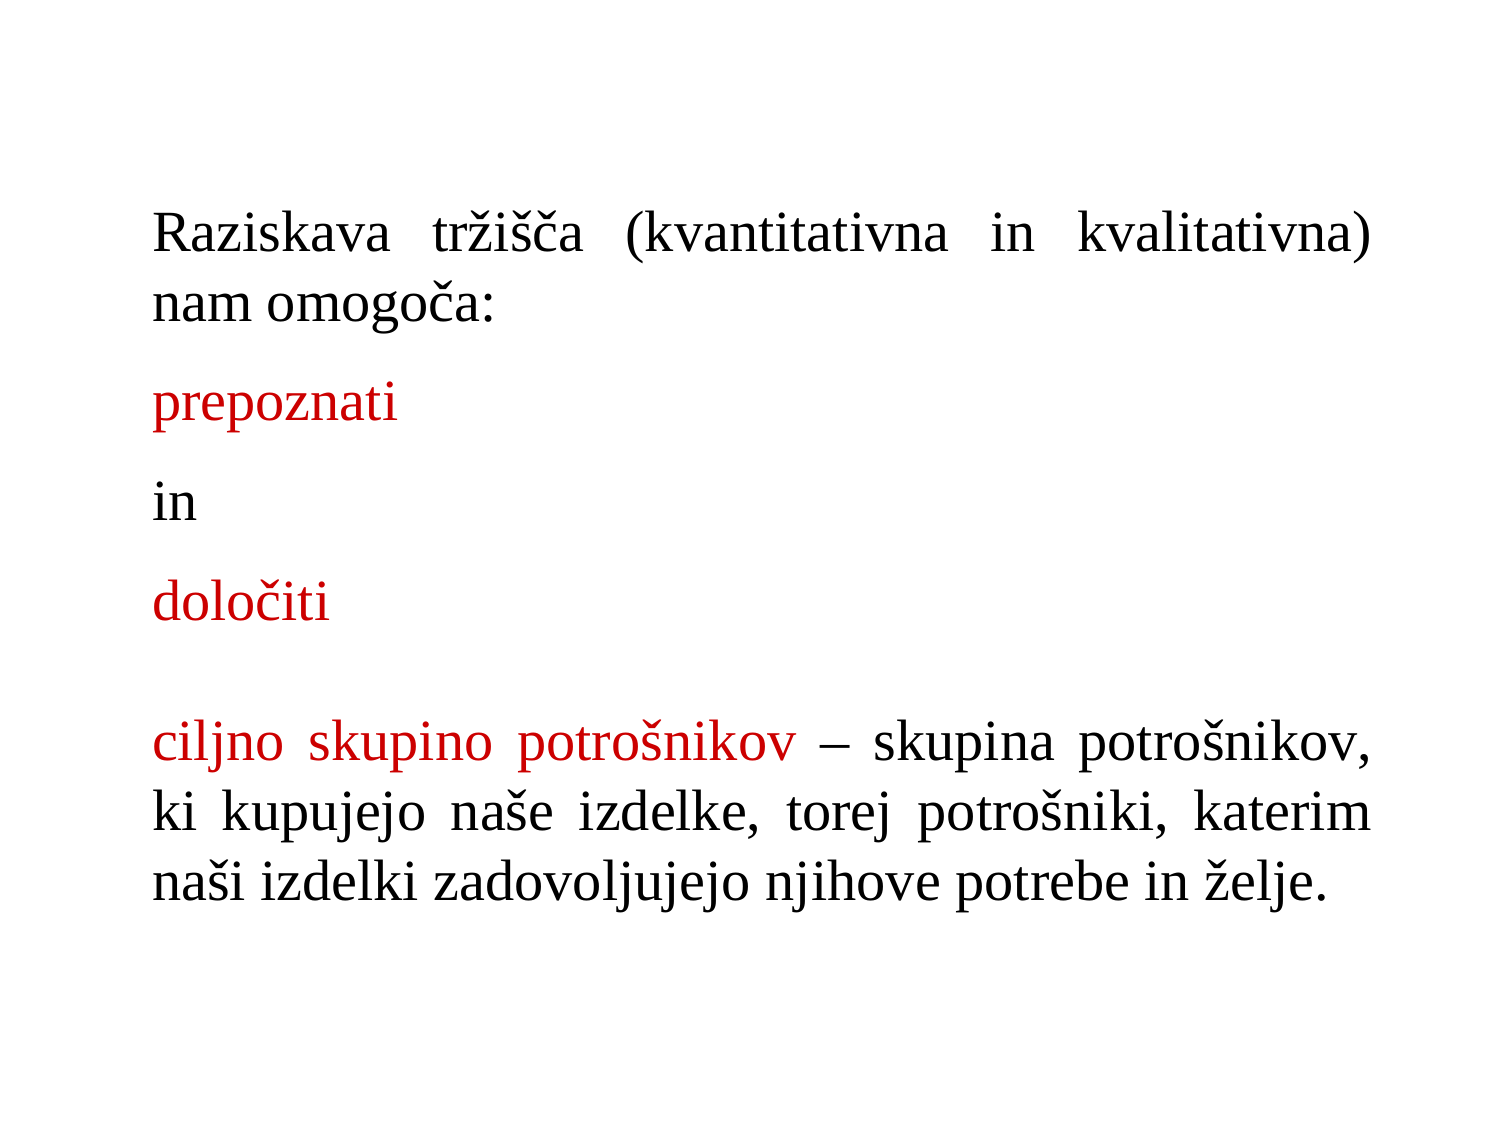

Raziskava tržišča (kvantitativna in kvalitativna) nam omogoča:
prepoznati
in
določiti
ciljno skupino potrošnikov – skupina potrošnikov, ki kupujejo naše izdelke, torej potrošniki, katerim naši izdelki zadovoljujejo njihove potrebe in želje.